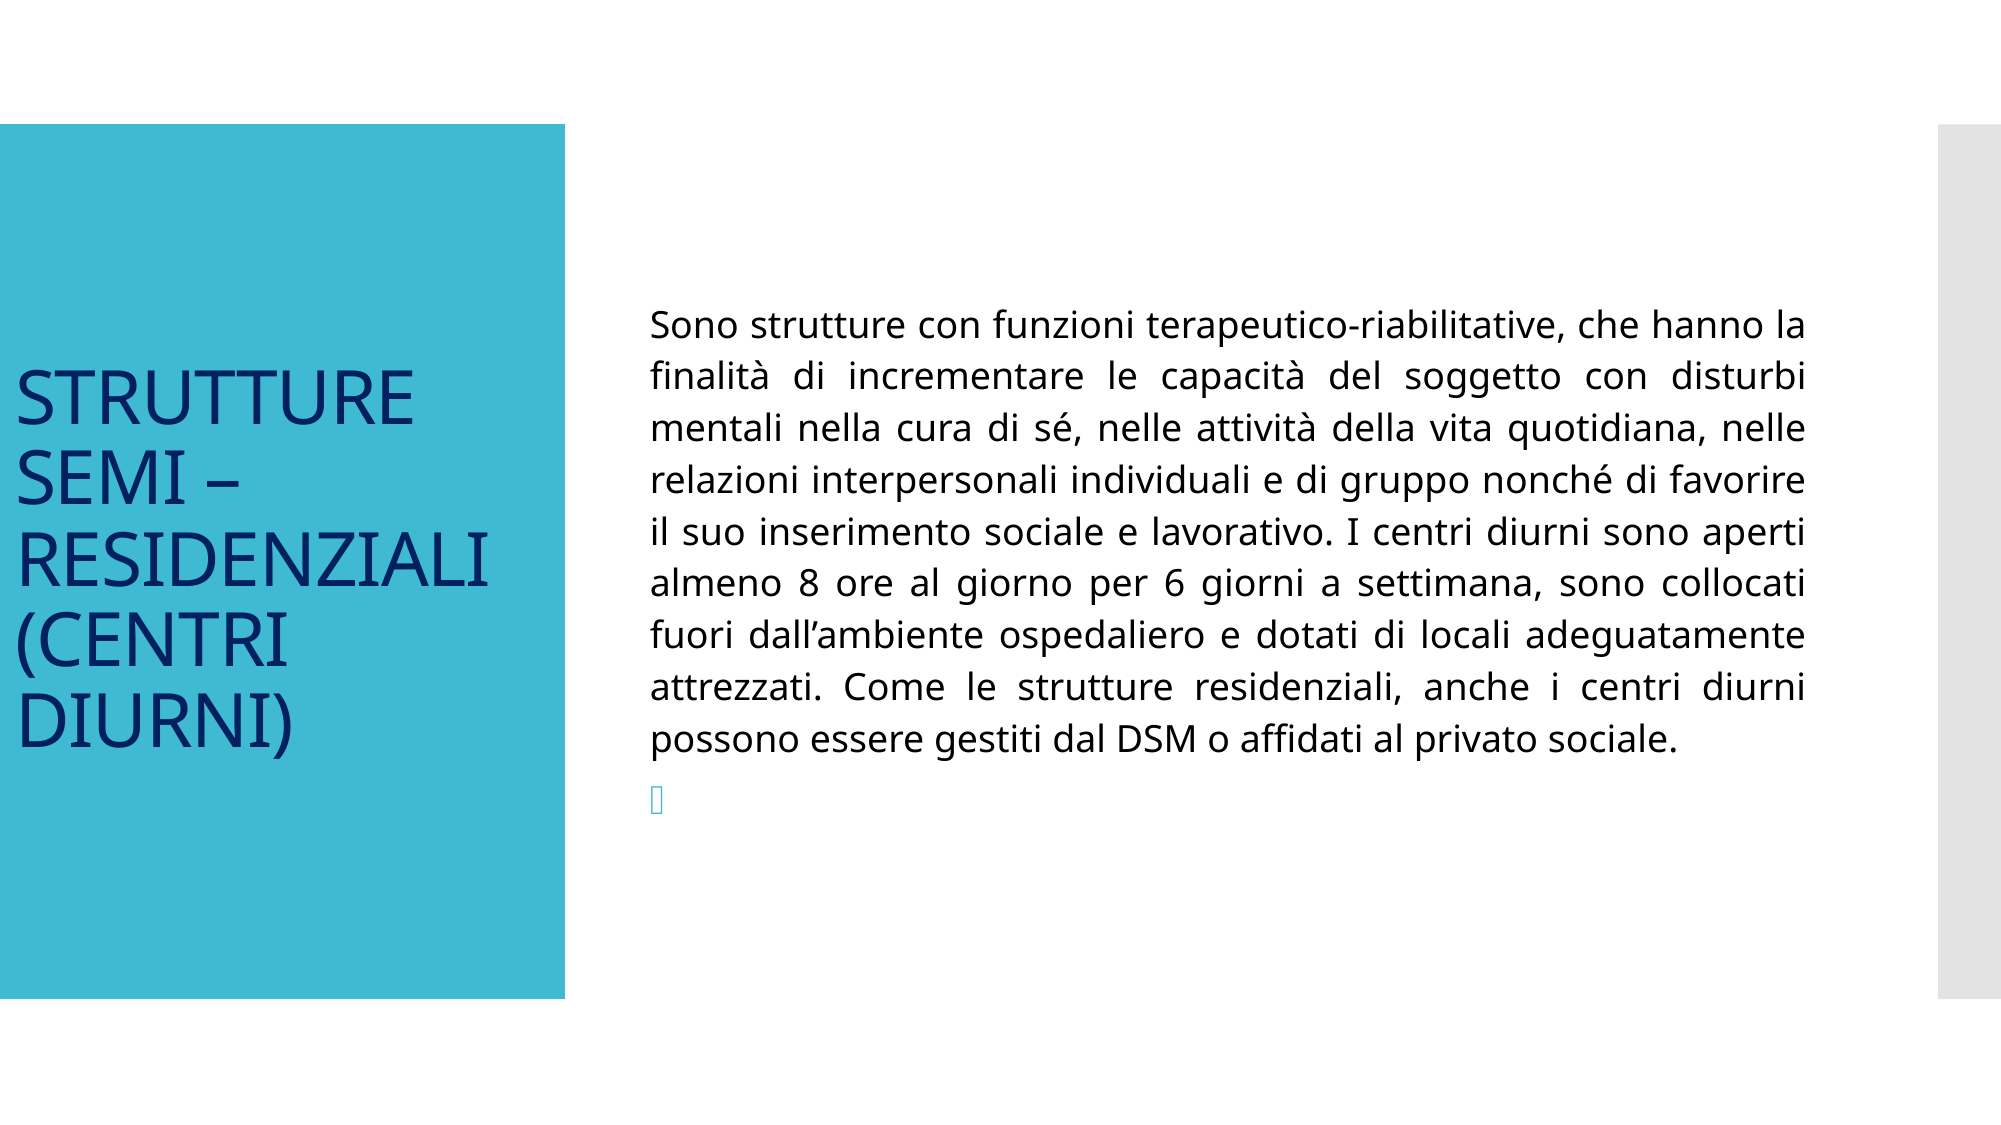

Sono strutture con funzioni terapeutico-riabilitative, che hanno la finalità di incrementare le capacità del soggetto con disturbi mentali nella cura di sé, nelle attività della vita quotidiana, nelle relazioni interpersonali individuali e di gruppo nonché di favorire il suo inserimento sociale e lavorativo. I centri diurni sono aperti almeno 8 ore al giorno per 6 giorni a settimana, sono collocati fuori dall’ambiente ospedaliero e dotati di locali adeguatamente attrezzati. Come le strutture residenziali, anche i centri diurni possono essere gestiti dal DSM o affidati al privato sociale.
# STRUTTURE SEMI – RESIDENZIALI (CENTRI DIURNI)